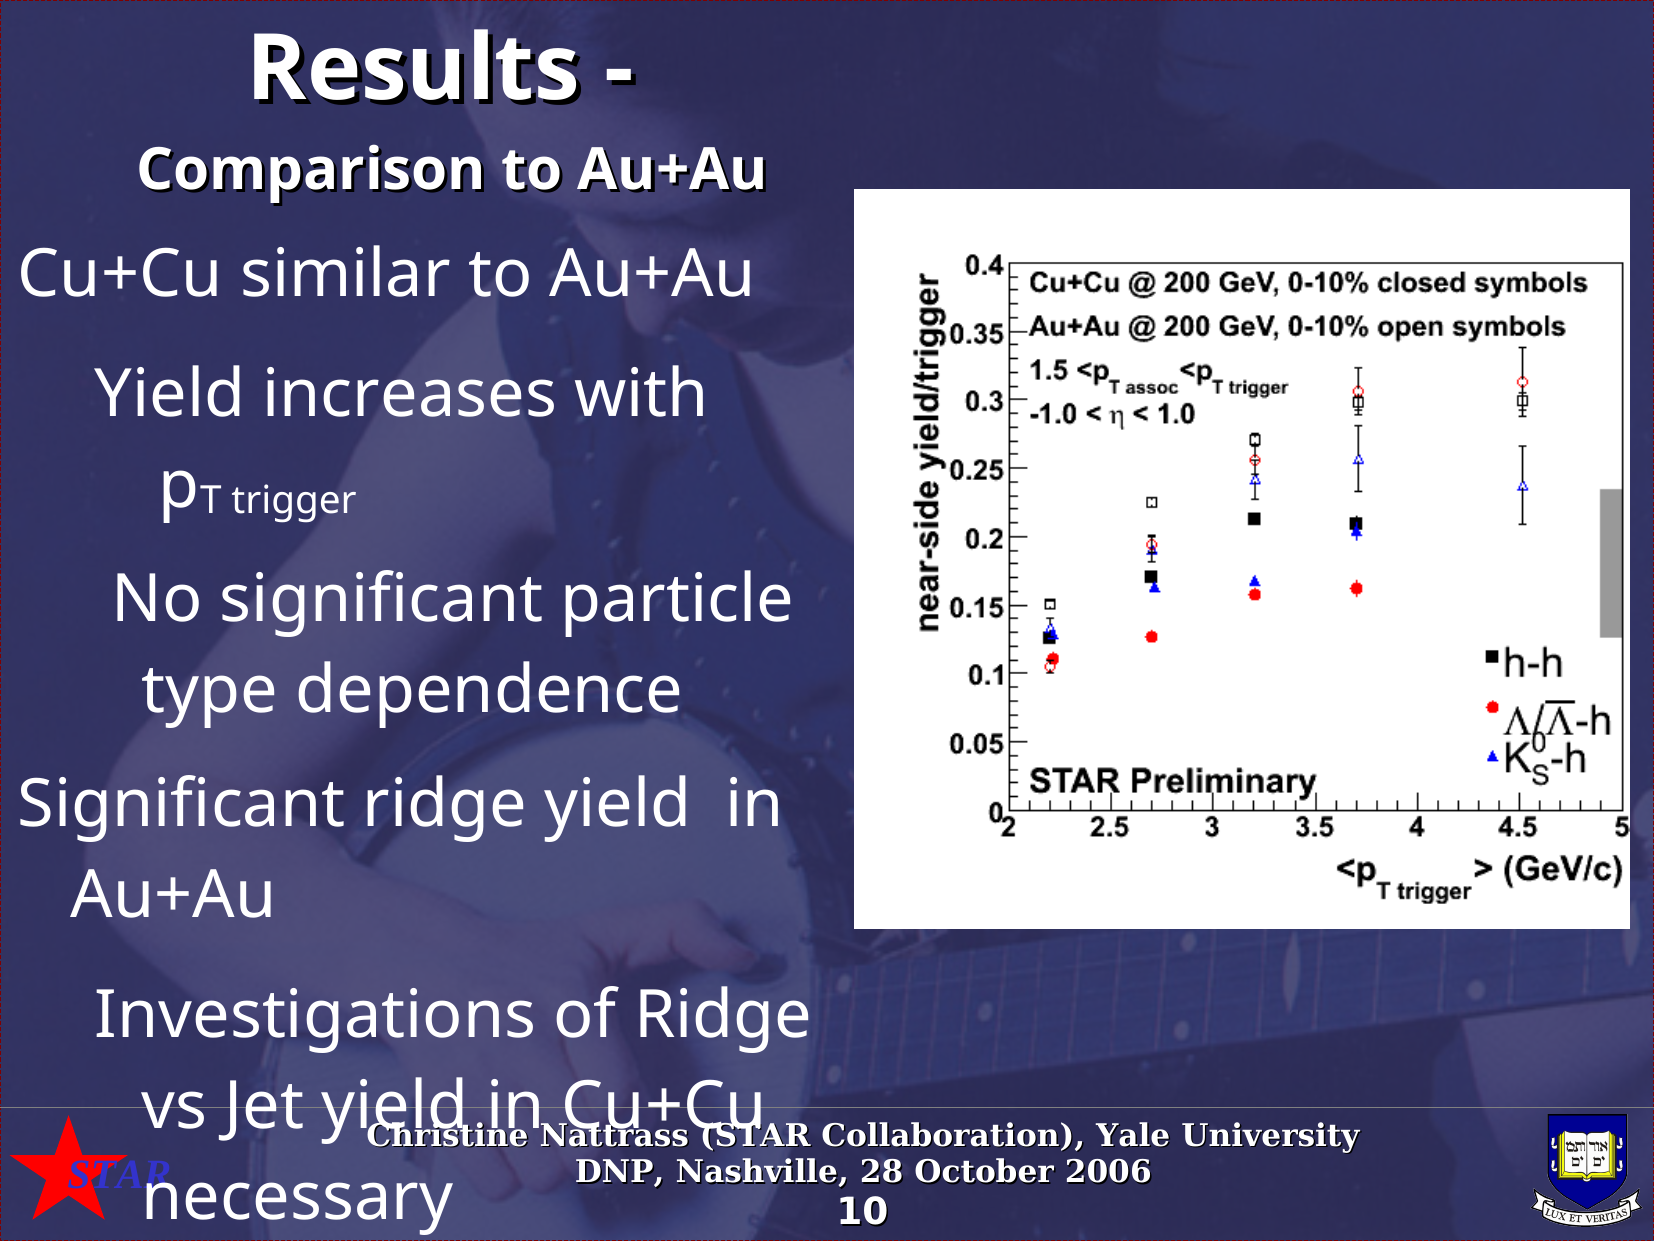

# Results - Comparison to Au+Au
Cu+Cu similar to Au+Au
Yield increases with
 pT trigger
 No significant particle type dependence
Significant ridge yield in Au+Au
Investigations of Ridge vs Jet yield in Cu+Cu necessary
10